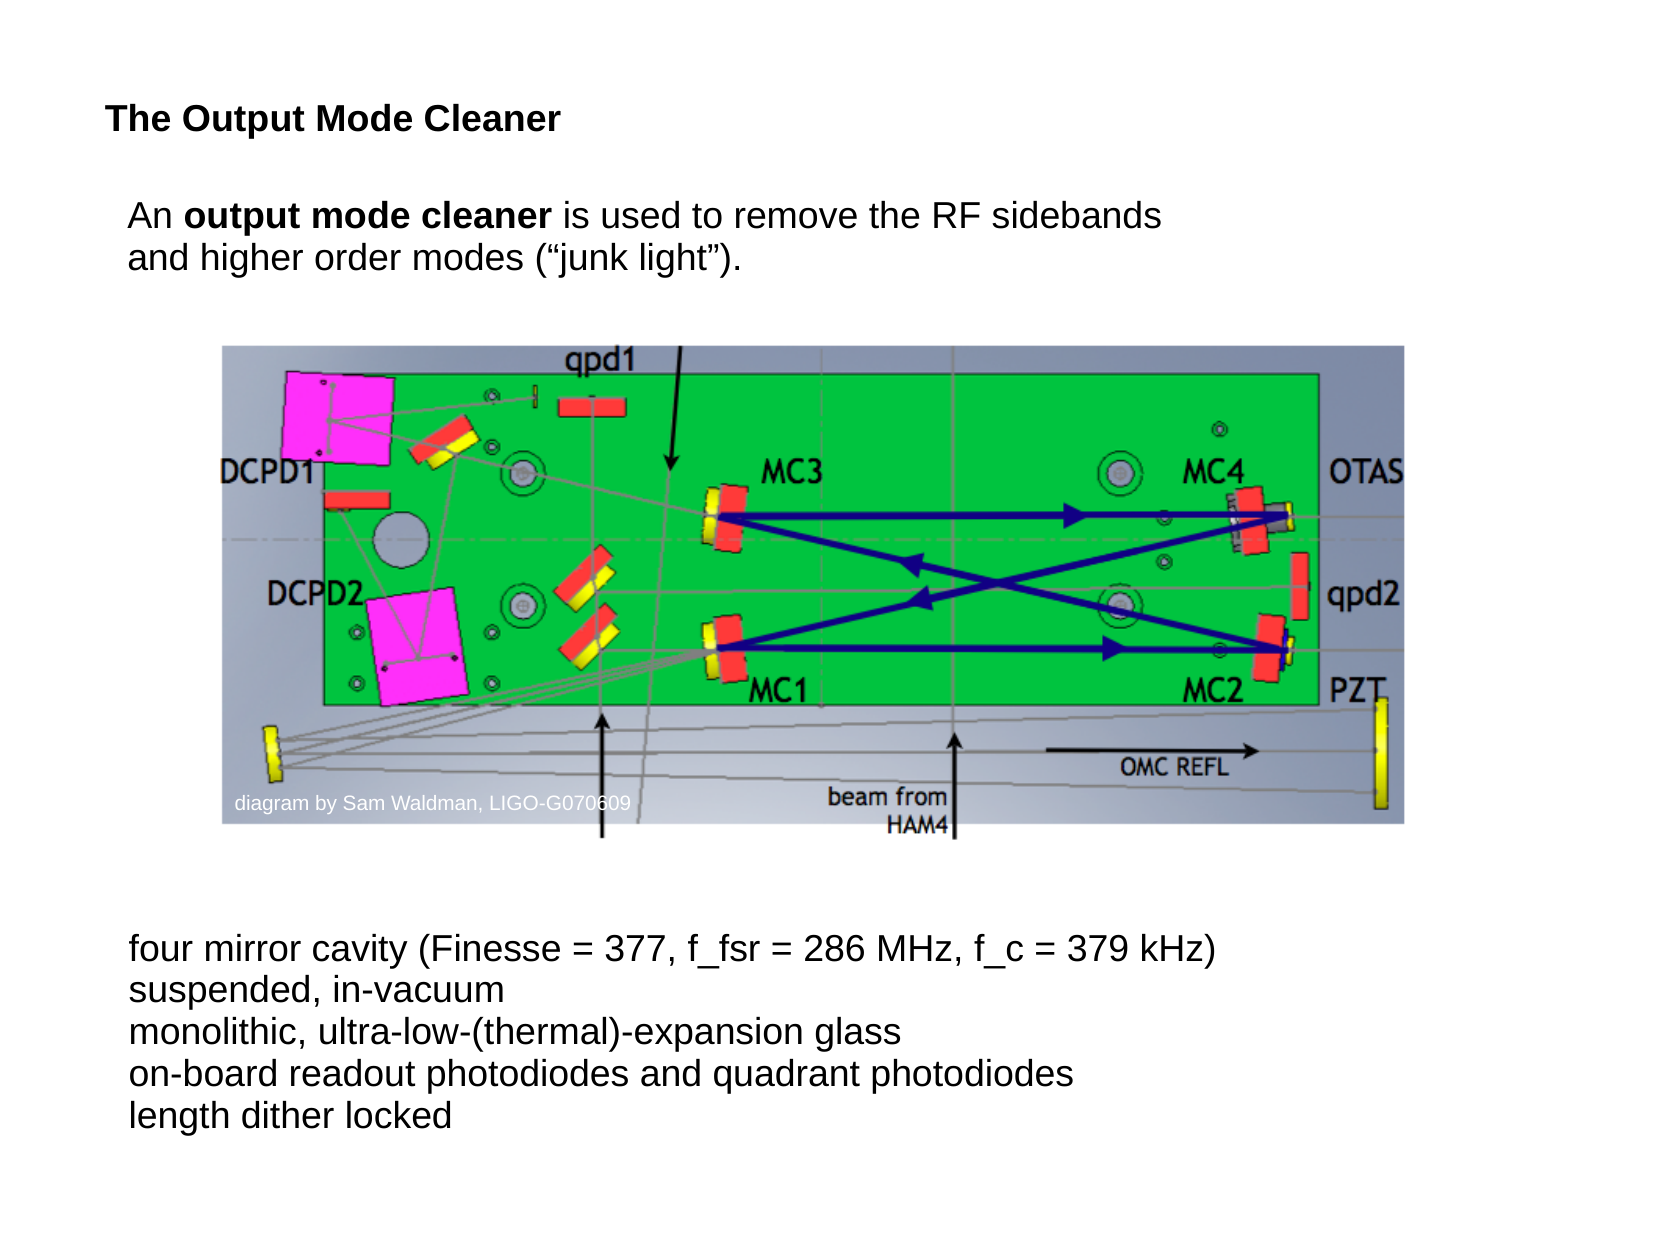

The Output Mode Cleaner
An output mode cleaner is used to remove the RF sidebands
and higher order modes (“junk light”).
diagram by Sam Waldman, LIGO-G070609
four mirror cavity (Finesse = 377, f_fsr = 286 MHz, f_c = 379 kHz)
suspended, in-vacuum
monolithic, ultra-low-(thermal)-expansion glass
on-board readout photodiodes and quadrant photodiodes
length dither locked